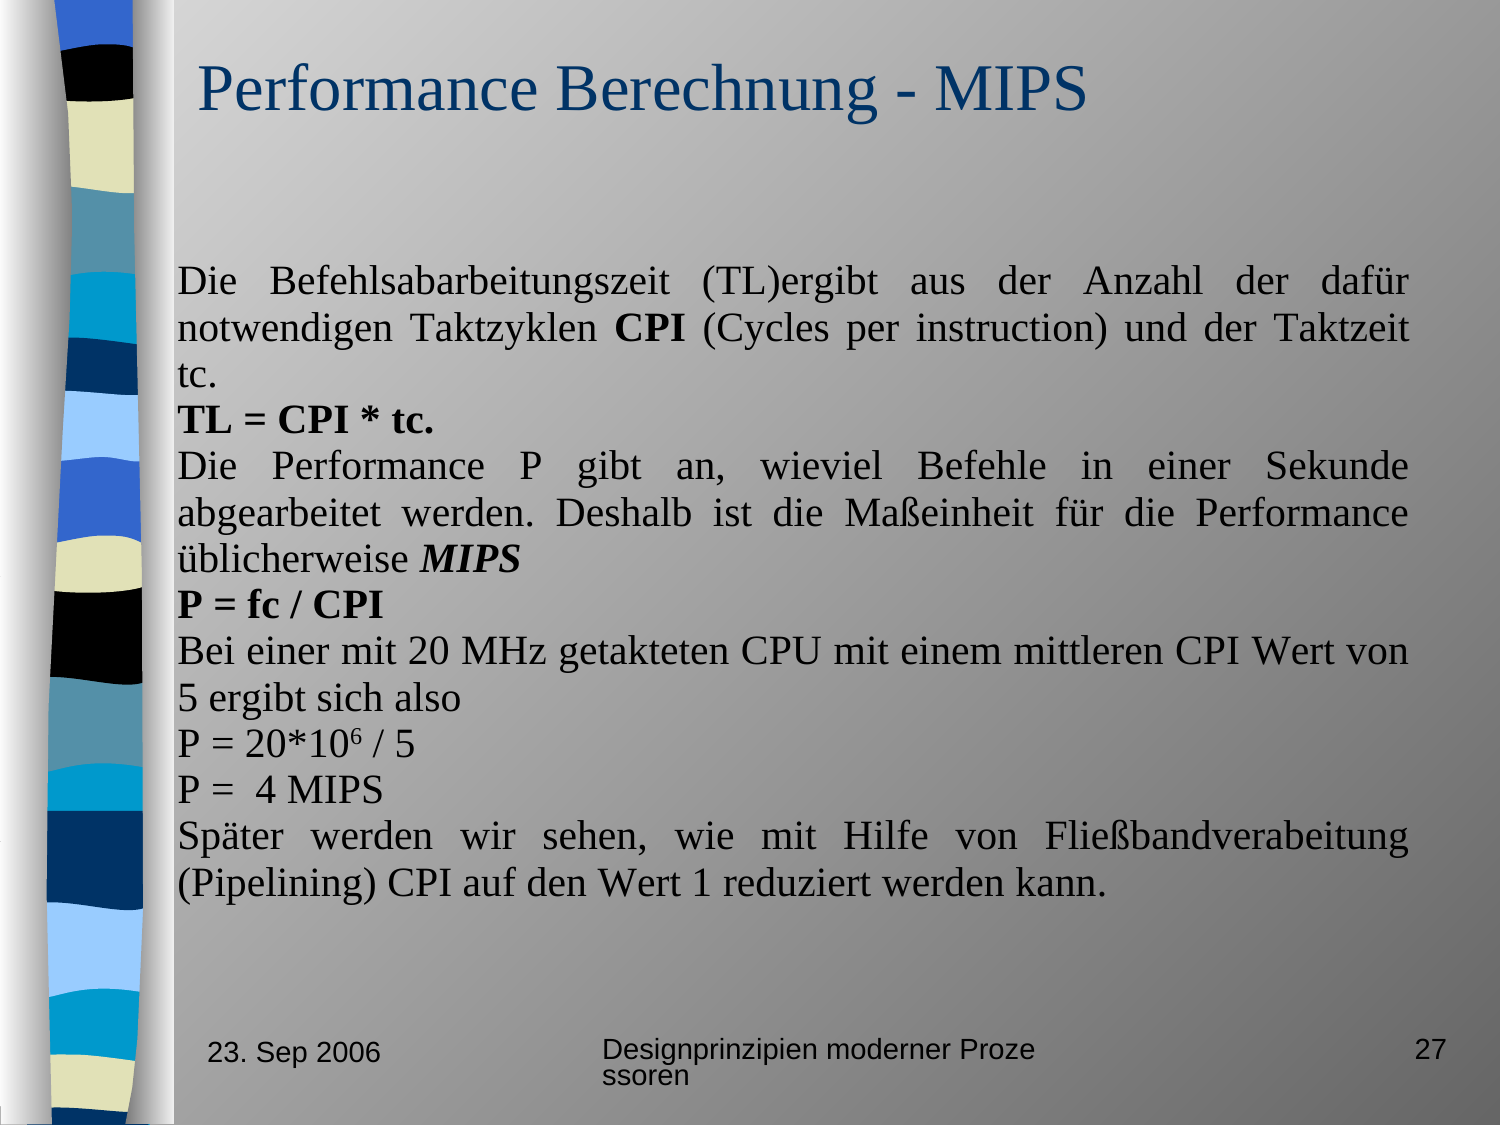

# Performance Berechnung - MIPS
Die Befehlsabarbeitungszeit (TL)ergibt aus der Anzahl der dafür notwendigen Taktzyklen CPI (Cycles per instruction) und der Taktzeit tc.
TL = CPI * tc.
Die Performance P gibt an, wieviel Befehle in einer Sekunde abgearbeitet werden. Deshalb ist die Maßeinheit für die Performance üblicherweise MIPS
P = fc / CPI
Bei einer mit 20 MHz getakteten CPU mit einem mittleren CPI Wert von 5 ergibt sich also
P = 20*106 / 5
P = 4 MIPS
Später werden wir sehen, wie mit Hilfe von Fließbandverabeitung (Pipelining) CPI auf den Wert 1 reduziert werden kann.
Designprinzipien moderner Prozessoren
27